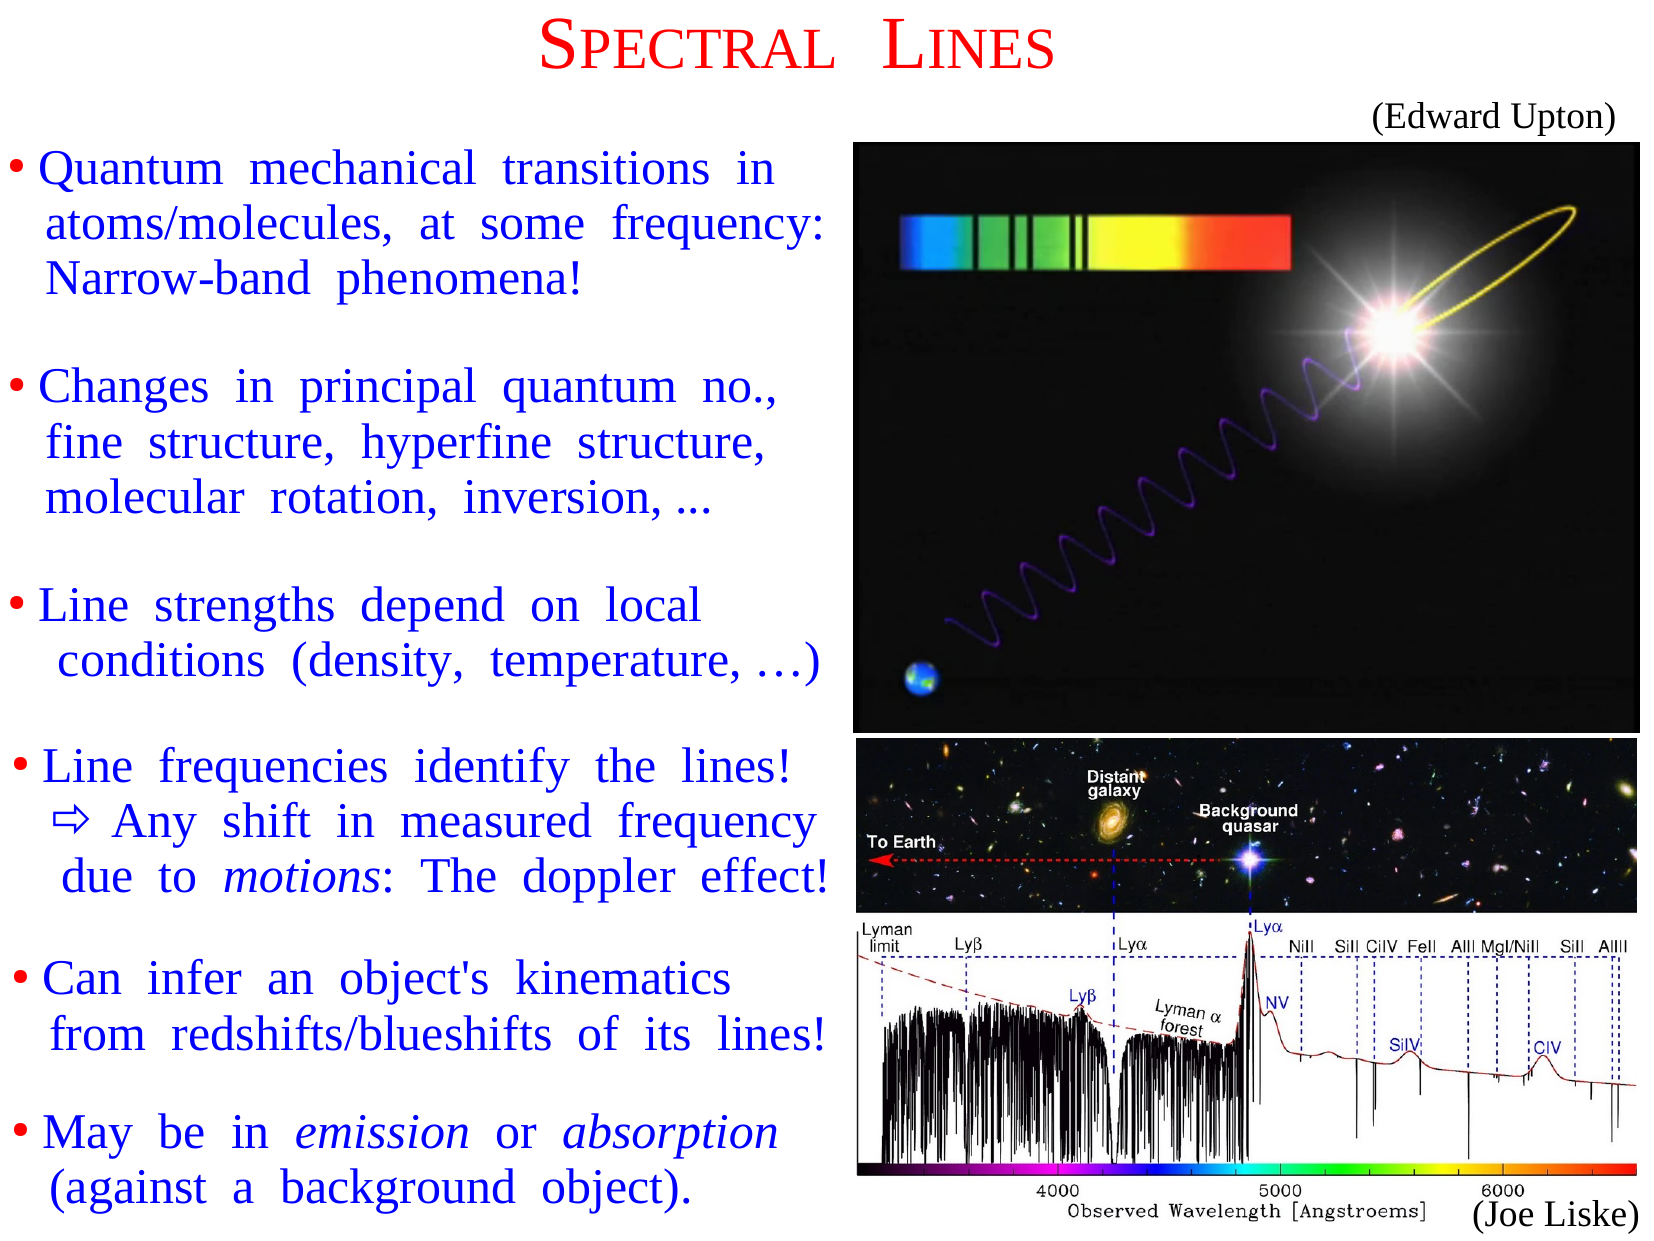

SPECTRAL LINES
(Edward Upton)
 Quantum mechanical transitions in
 atoms/molecules, at some frequency:
 Narrow-band phenomena!
 Changes in principal quantum no.,
 fine structure, hyperfine structure,
 molecular rotation, inversion, ...
 Line strengths depend on local
 conditions (density, temperature, …)
 Line frequencies identify the lines!
  Any shift in measured frequency
 due to motions: The doppler effect!
 Can infer an object's kinematics
 from redshifts/blueshifts of its lines!
 May be in emission or absorption
 (against a background object).
(Joe Liske)